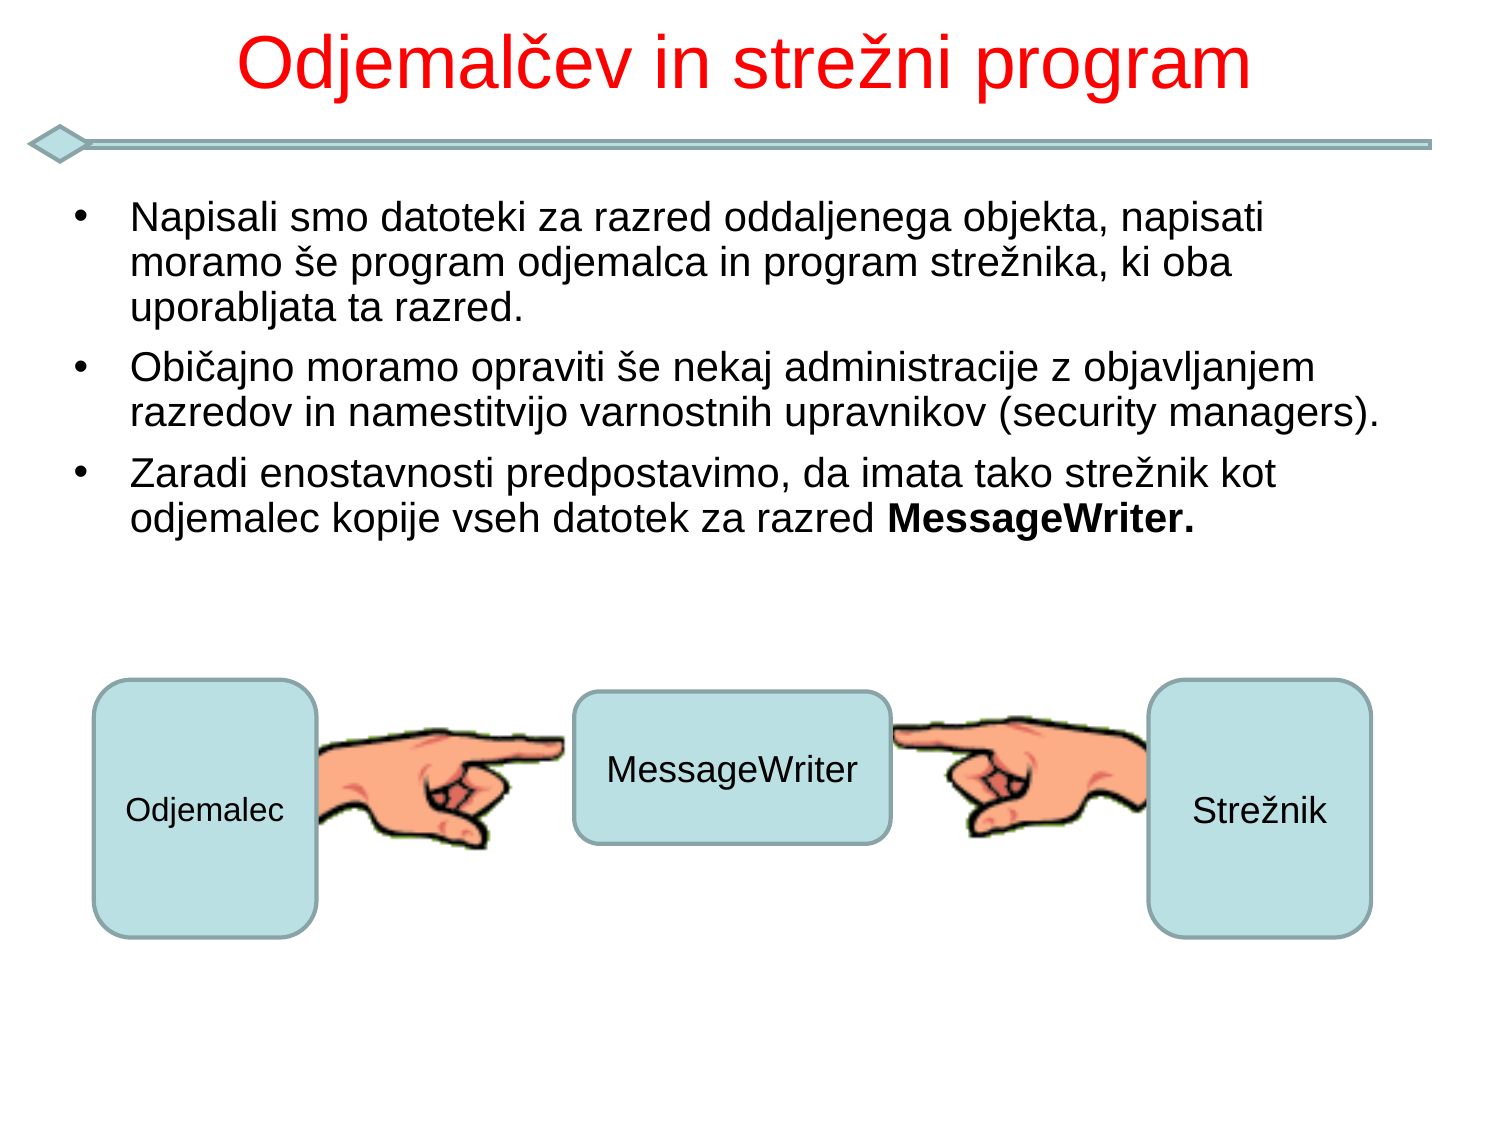

# Odjemalčev in strežni program
Napisali smo datoteki za razred oddaljenega objekta, napisati moramo še program odjemalca in program strežnika, ki oba uporabljata ta razred.
Običajno moramo opraviti še nekaj administracije z objavljanjem razredov in namestitvijo varnostnih upravnikov (security managers).
Zaradi enostavnosti predpostavimo, da imata tako strežnik kot odjemalec kopije vseh datotek za razred MessageWriter.
Odjemalec
Strežnik
MessageWriter